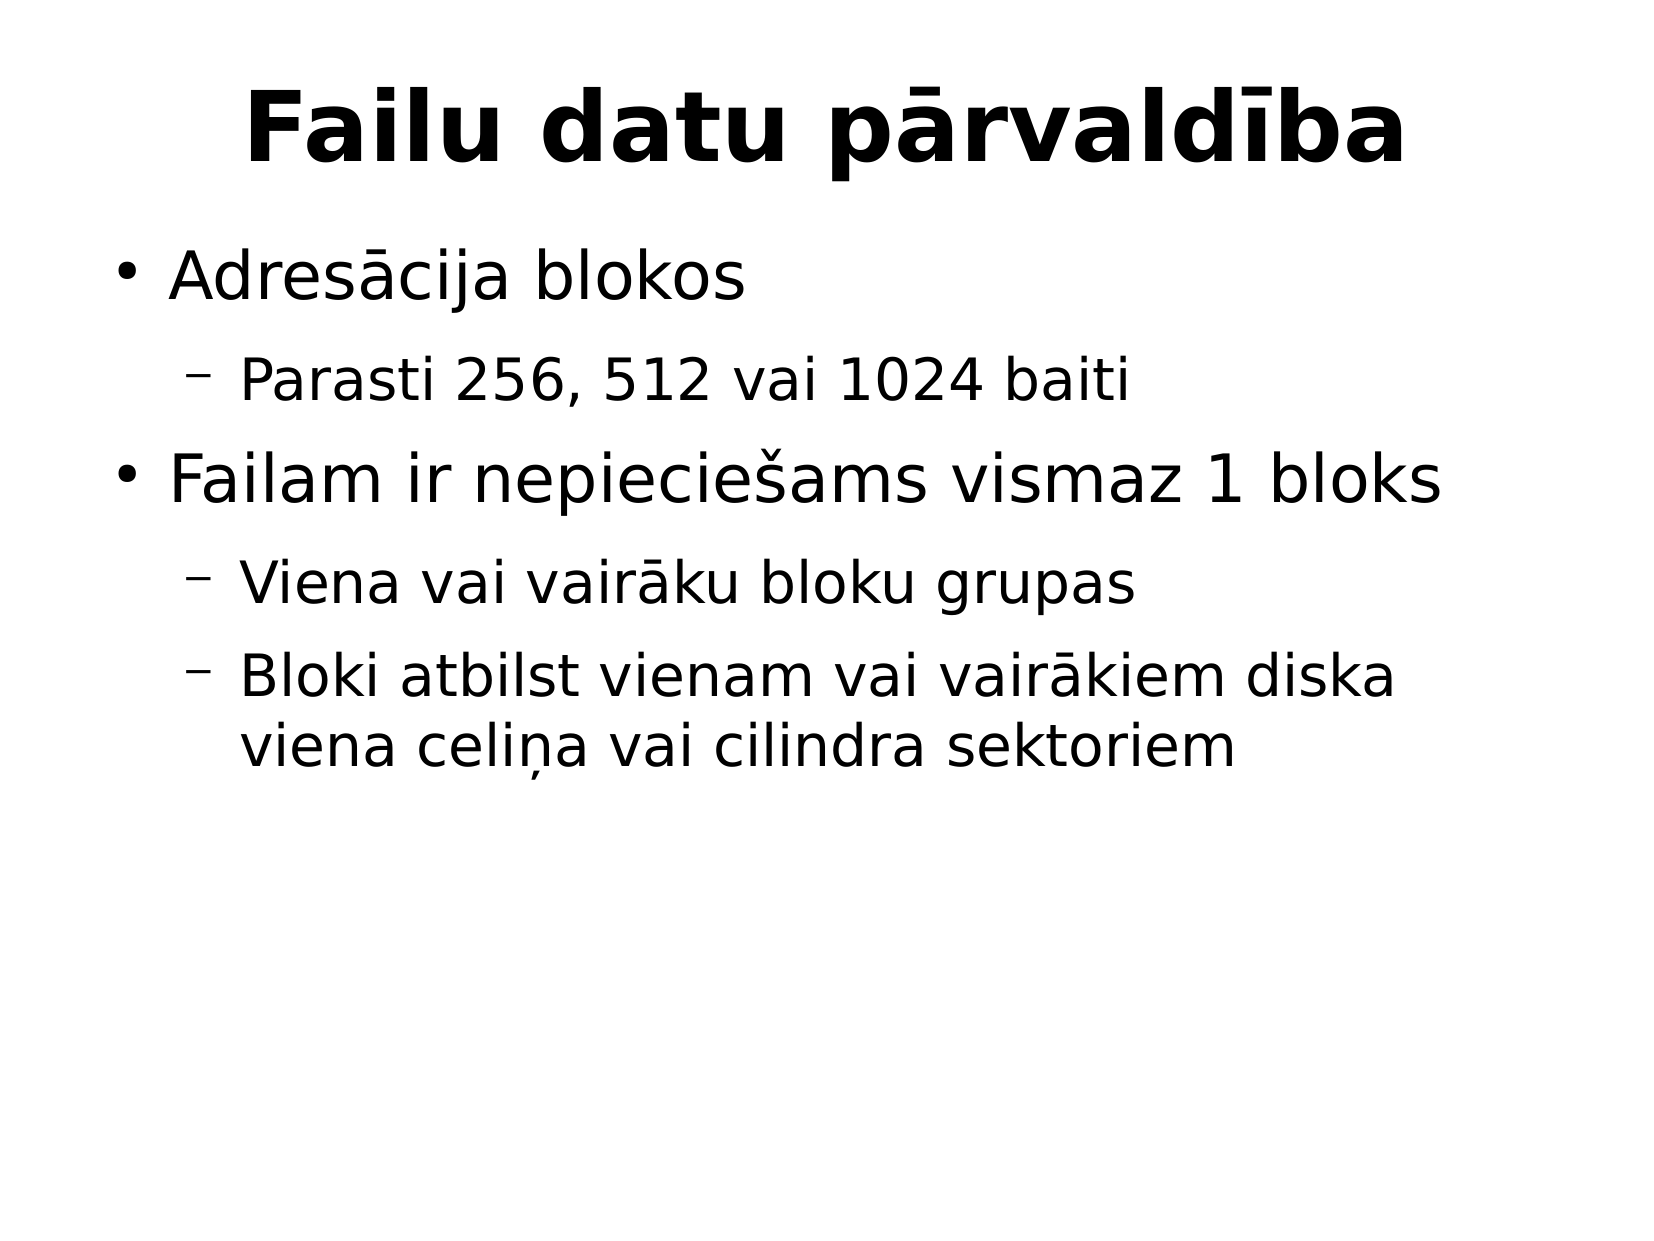

# Failu datu pārvaldība
Adresācija blokos
Parasti 256, 512 vai 1024 baiti
Failam ir nepieciešams vismaz 1 bloks
Viena vai vairāku bloku grupas
Bloki atbilst vienam vai vairākiem diska viena celiņa vai cilindra sektoriem